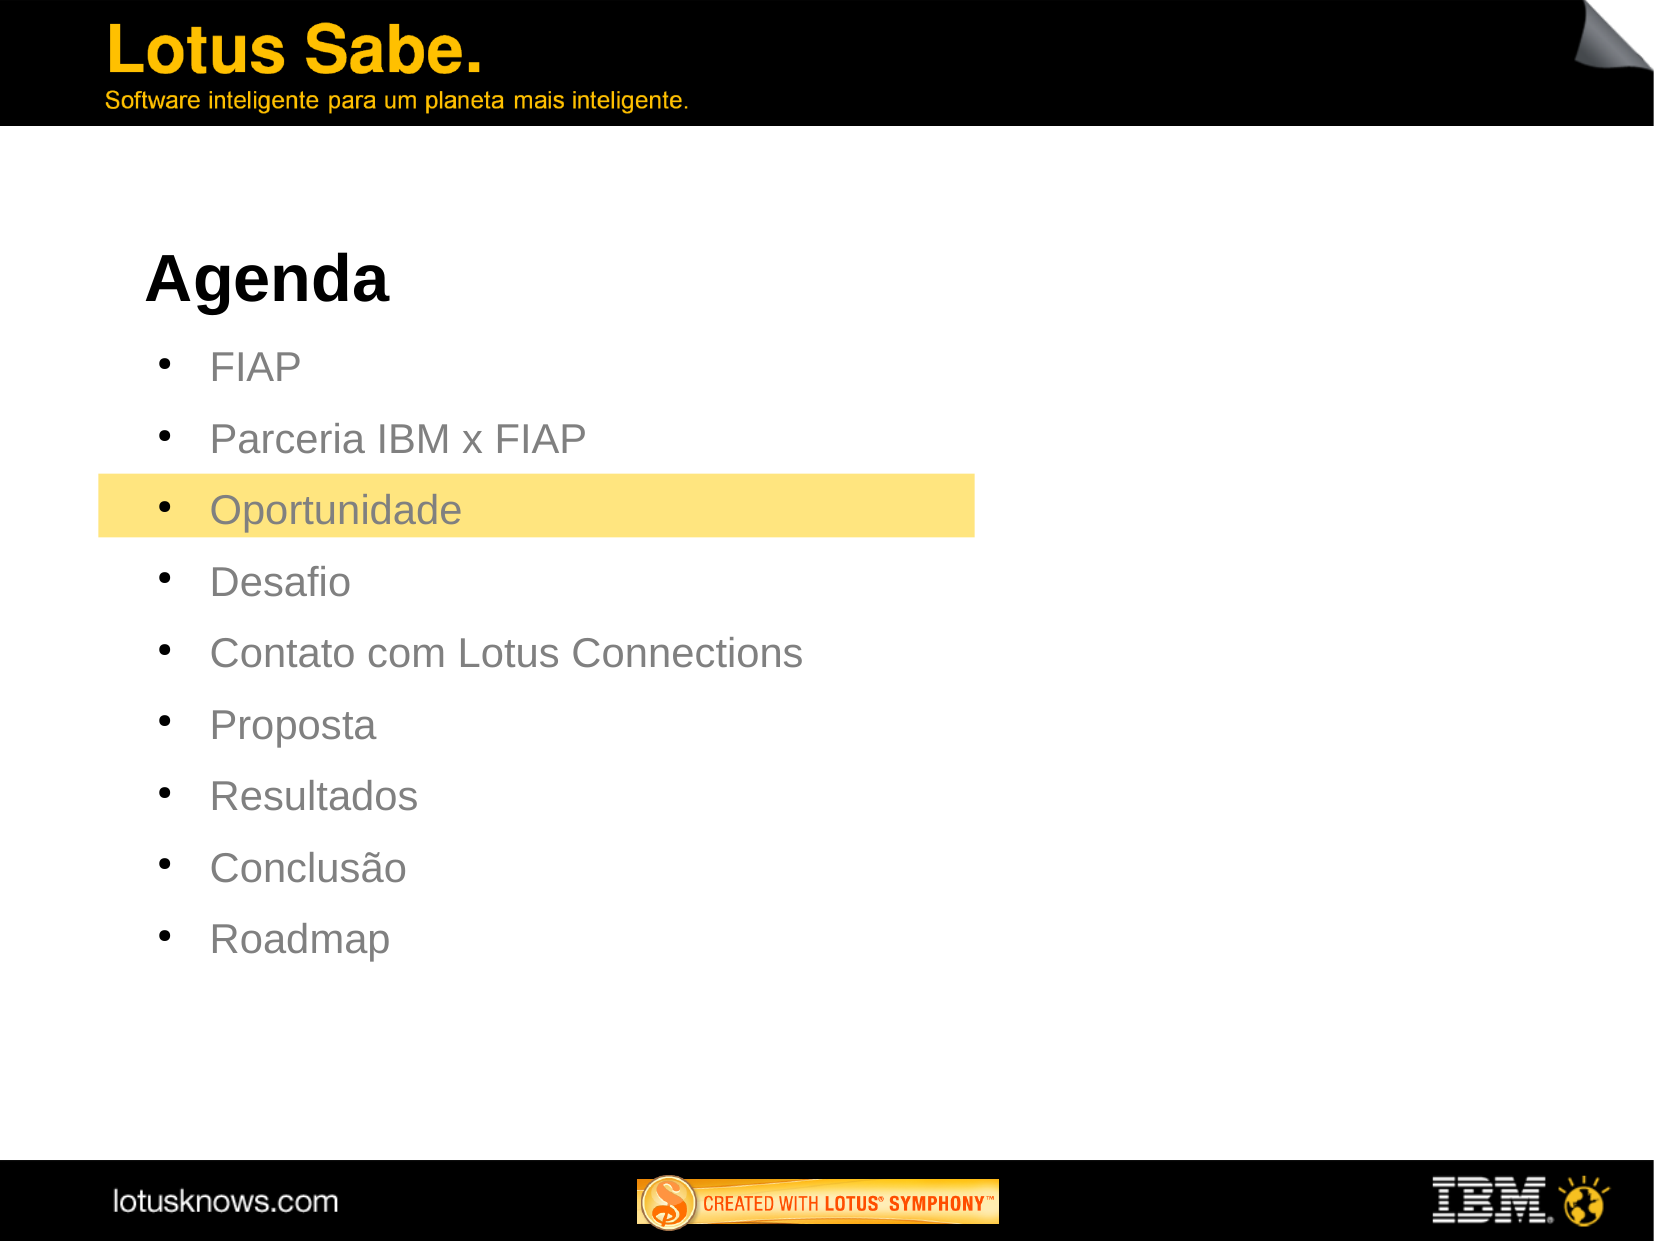

# Agenda
FIAP
Parceria IBM x FIAP
Oportunidade
Desafio
Contato com Lotus Connections
Proposta
Resultados
Conclusão
Roadmap